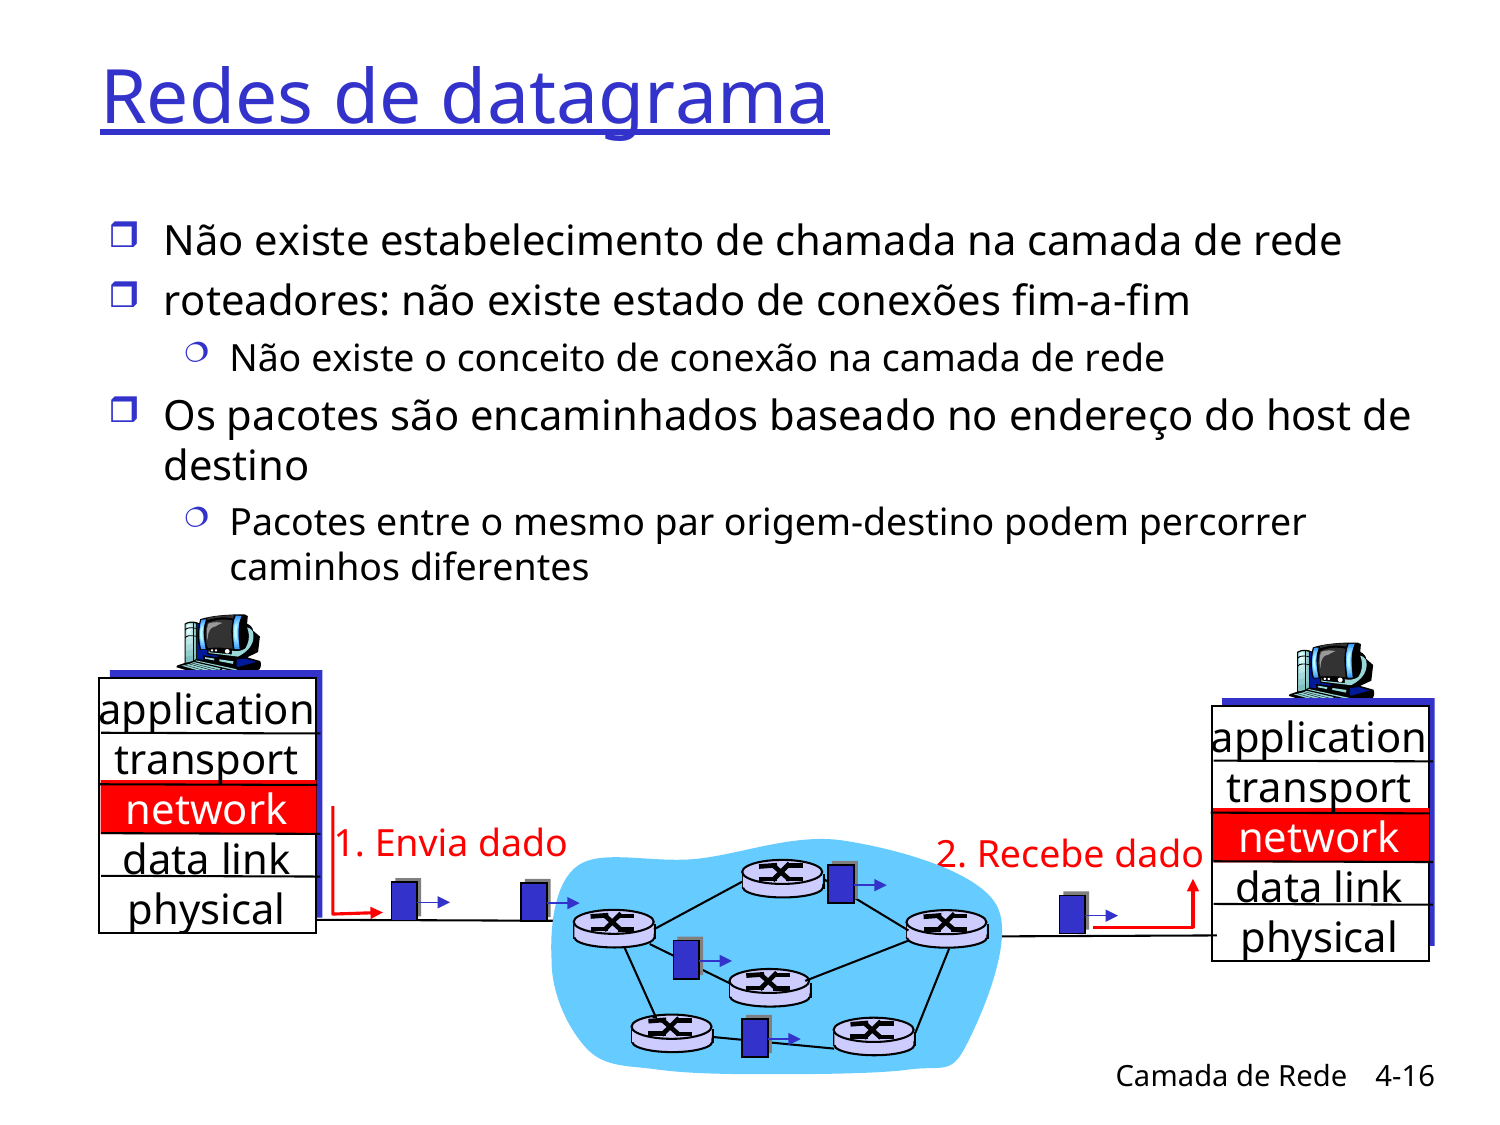

Redes de datagrama
Não existe estabelecimento de chamada na camada de rede
roteadores: não existe estado de conexões fim-a-fim
Não existe o conceito de conexão na camada de rede
Os pacotes são encaminhados baseado no endereço do host de destino
Pacotes entre o mesmo par origem-destino podem percorrer caminhos diferentes
application
transport
network
data link
physical
application
transport
network
data link
physical
1. Envia dado
2. Recebe dado
Camada de Rede